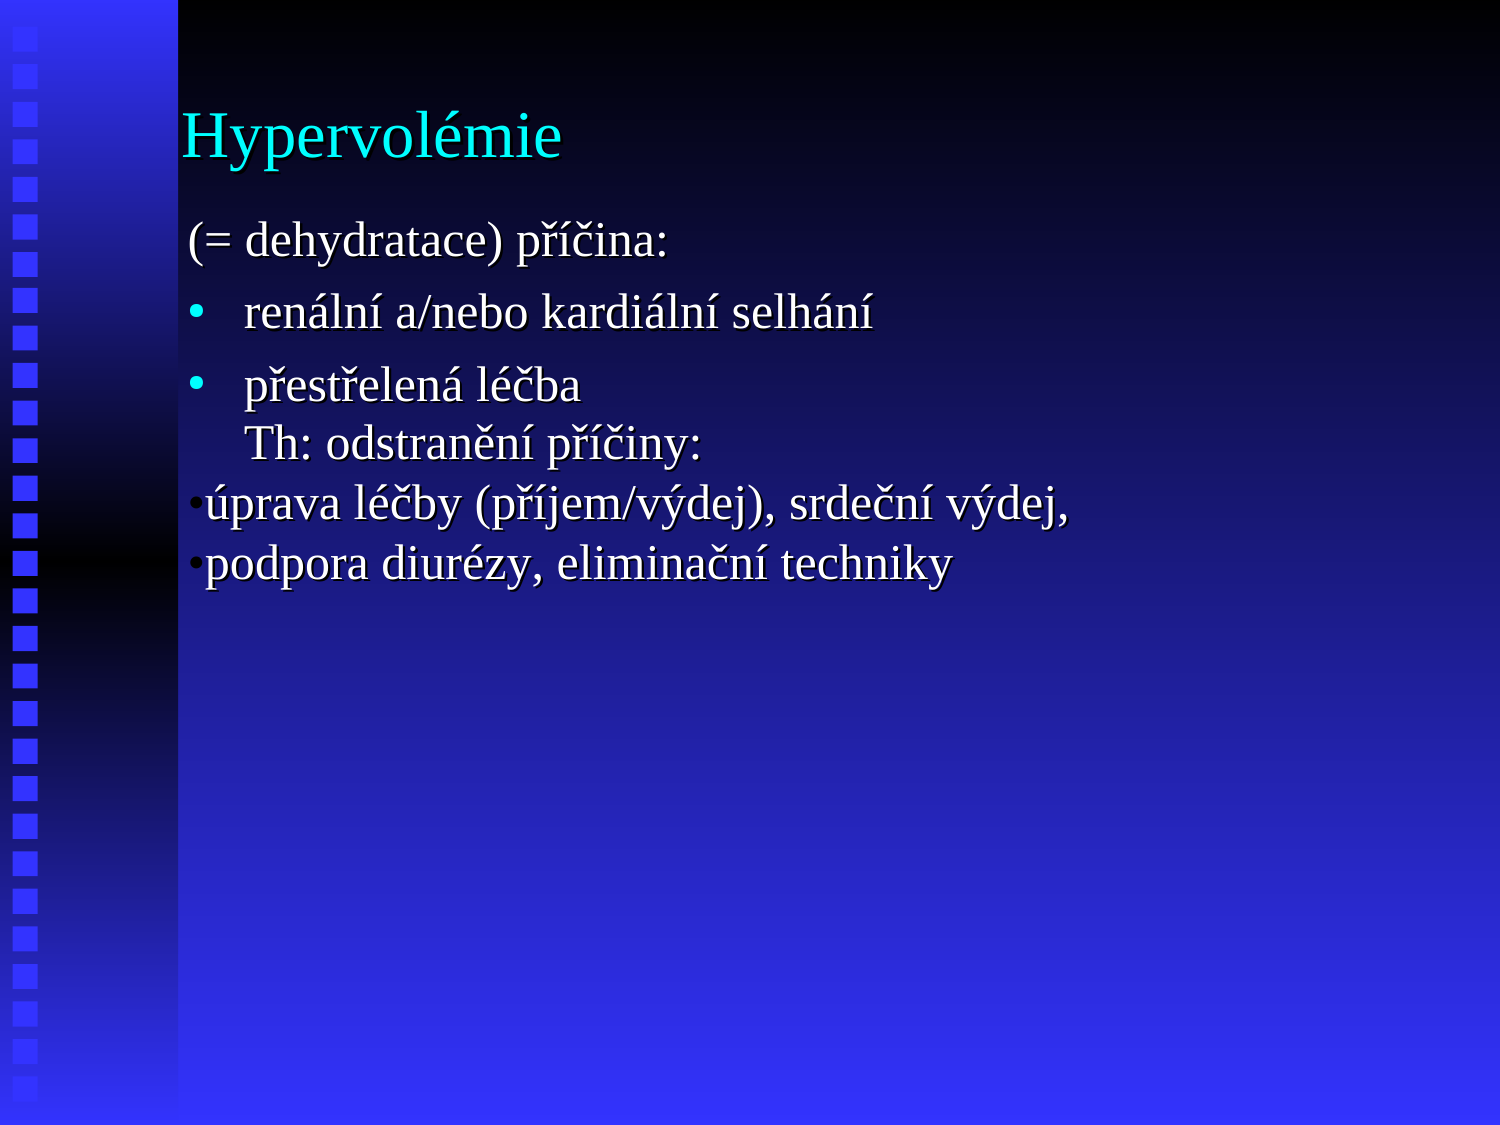

# Hypervolémie
(= dehydratace) příčina:
renální a/nebo kardiální selhání
přestřelená léčba
Th: odstranění příčiny:
úprava léčby (příjem/výdej), srdeční výdej,
podpora diurézy, eliminační techniky